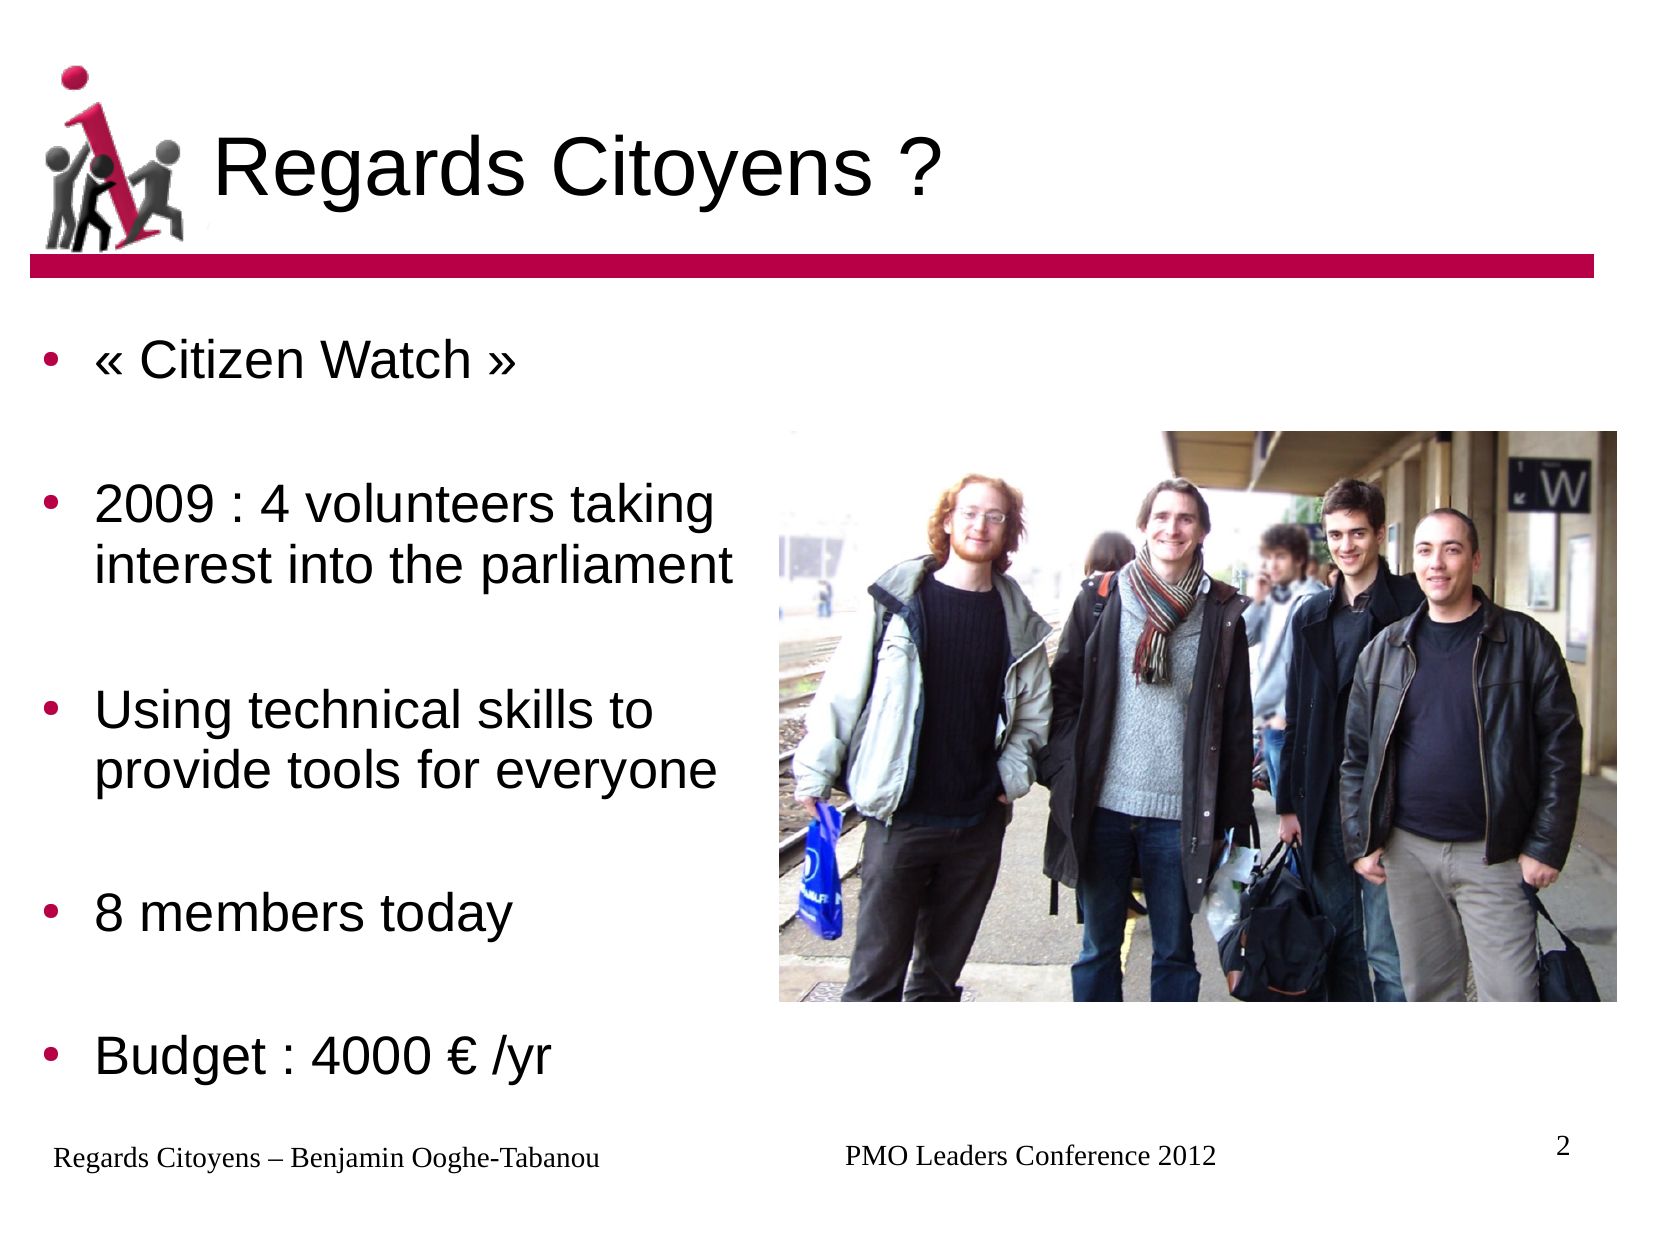

# Regards Citoyens ?
« Citizen Watch »
2009 : 4 volunteers taking interest into the parliament
Using technical skills to provide tools for everyone
8 members today
Budget : 4000 € /yr
2
Benjamin Ooghe-Tabanou - Open Knowledge Conference Berlin 2011